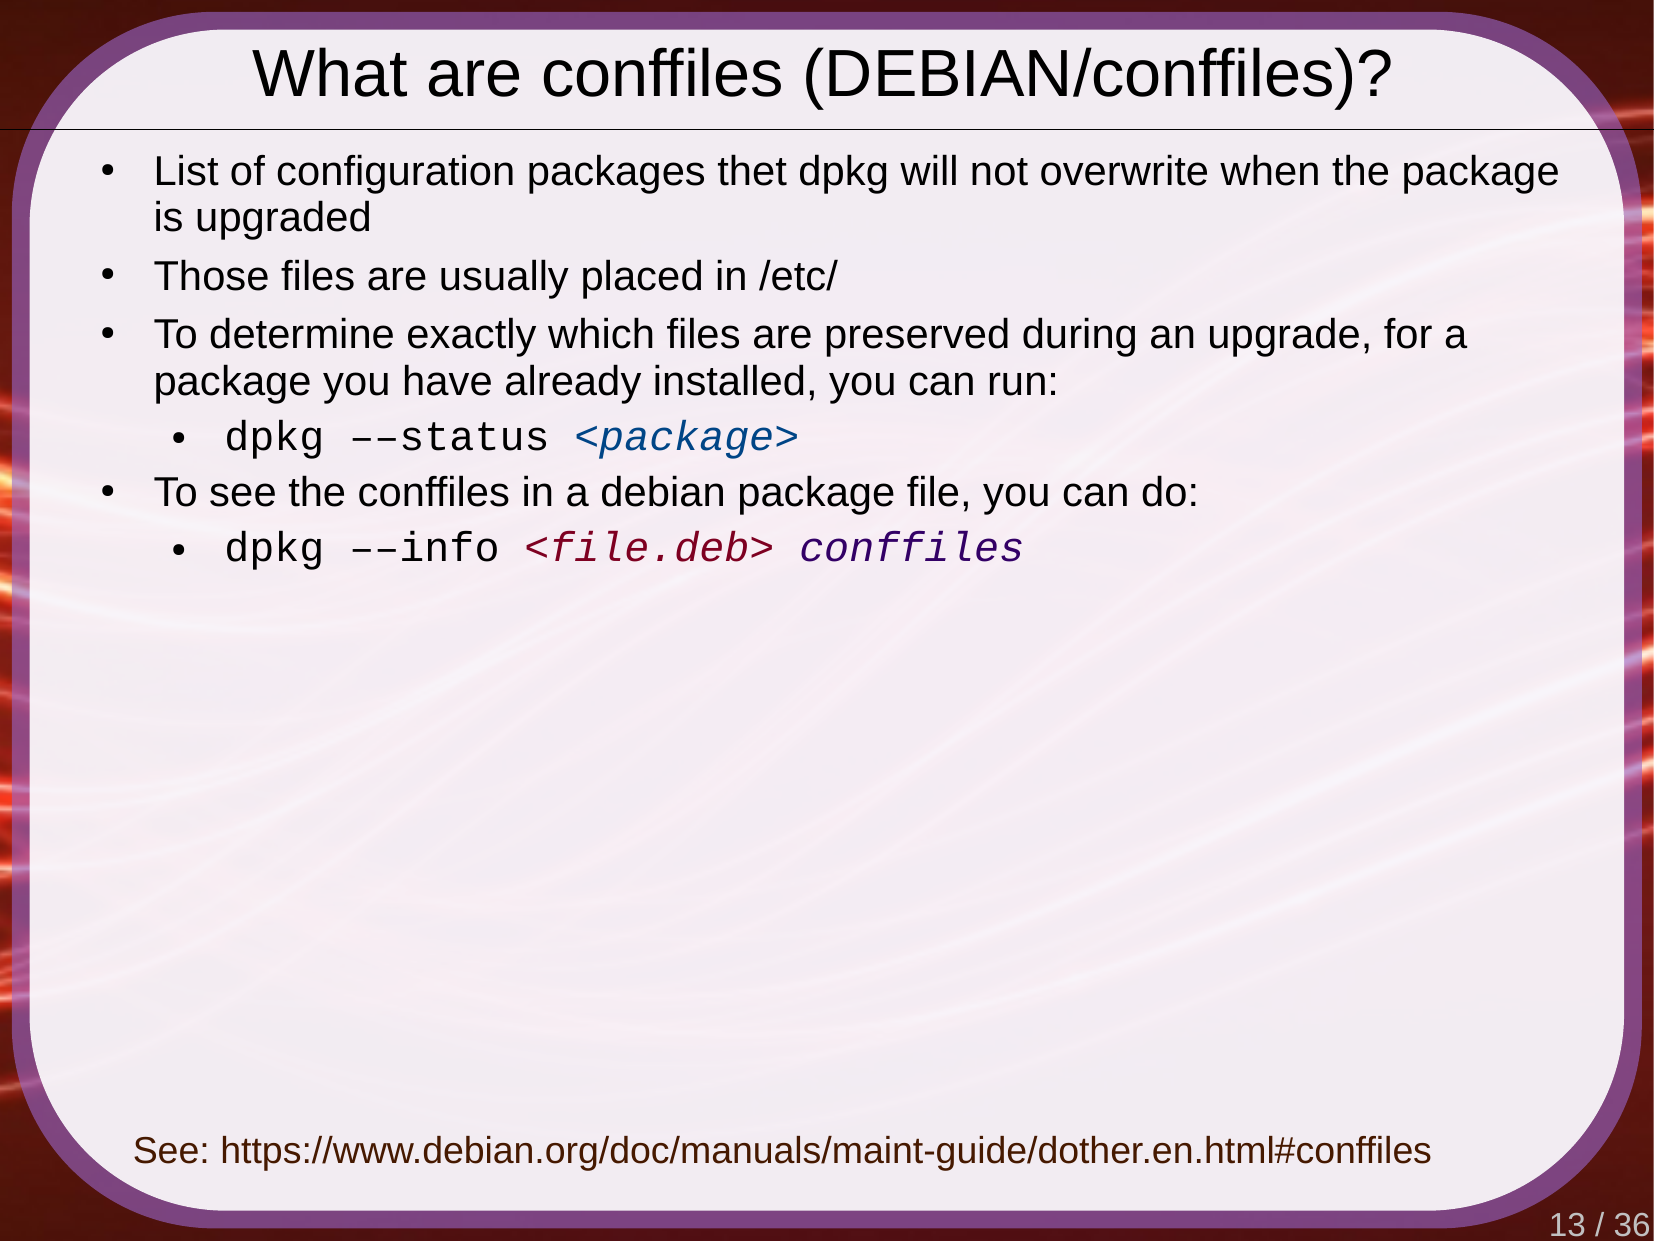

# What are conffiles (DEBIAN/conffiles)?
List of configuration packages thet dpkg will not overwrite when the package is upgraded
Those files are usually placed in /etc/
To determine exactly which files are preserved during an upgrade, for a package you have already installed, you can run:
dpkg ––status <package>
To see the conffiles in a debian package file, you can do:
dpkg ––info <file.deb> conffiles
See: https://www.debian.org/doc/manuals/maint-guide/dother.en.html#conffiles